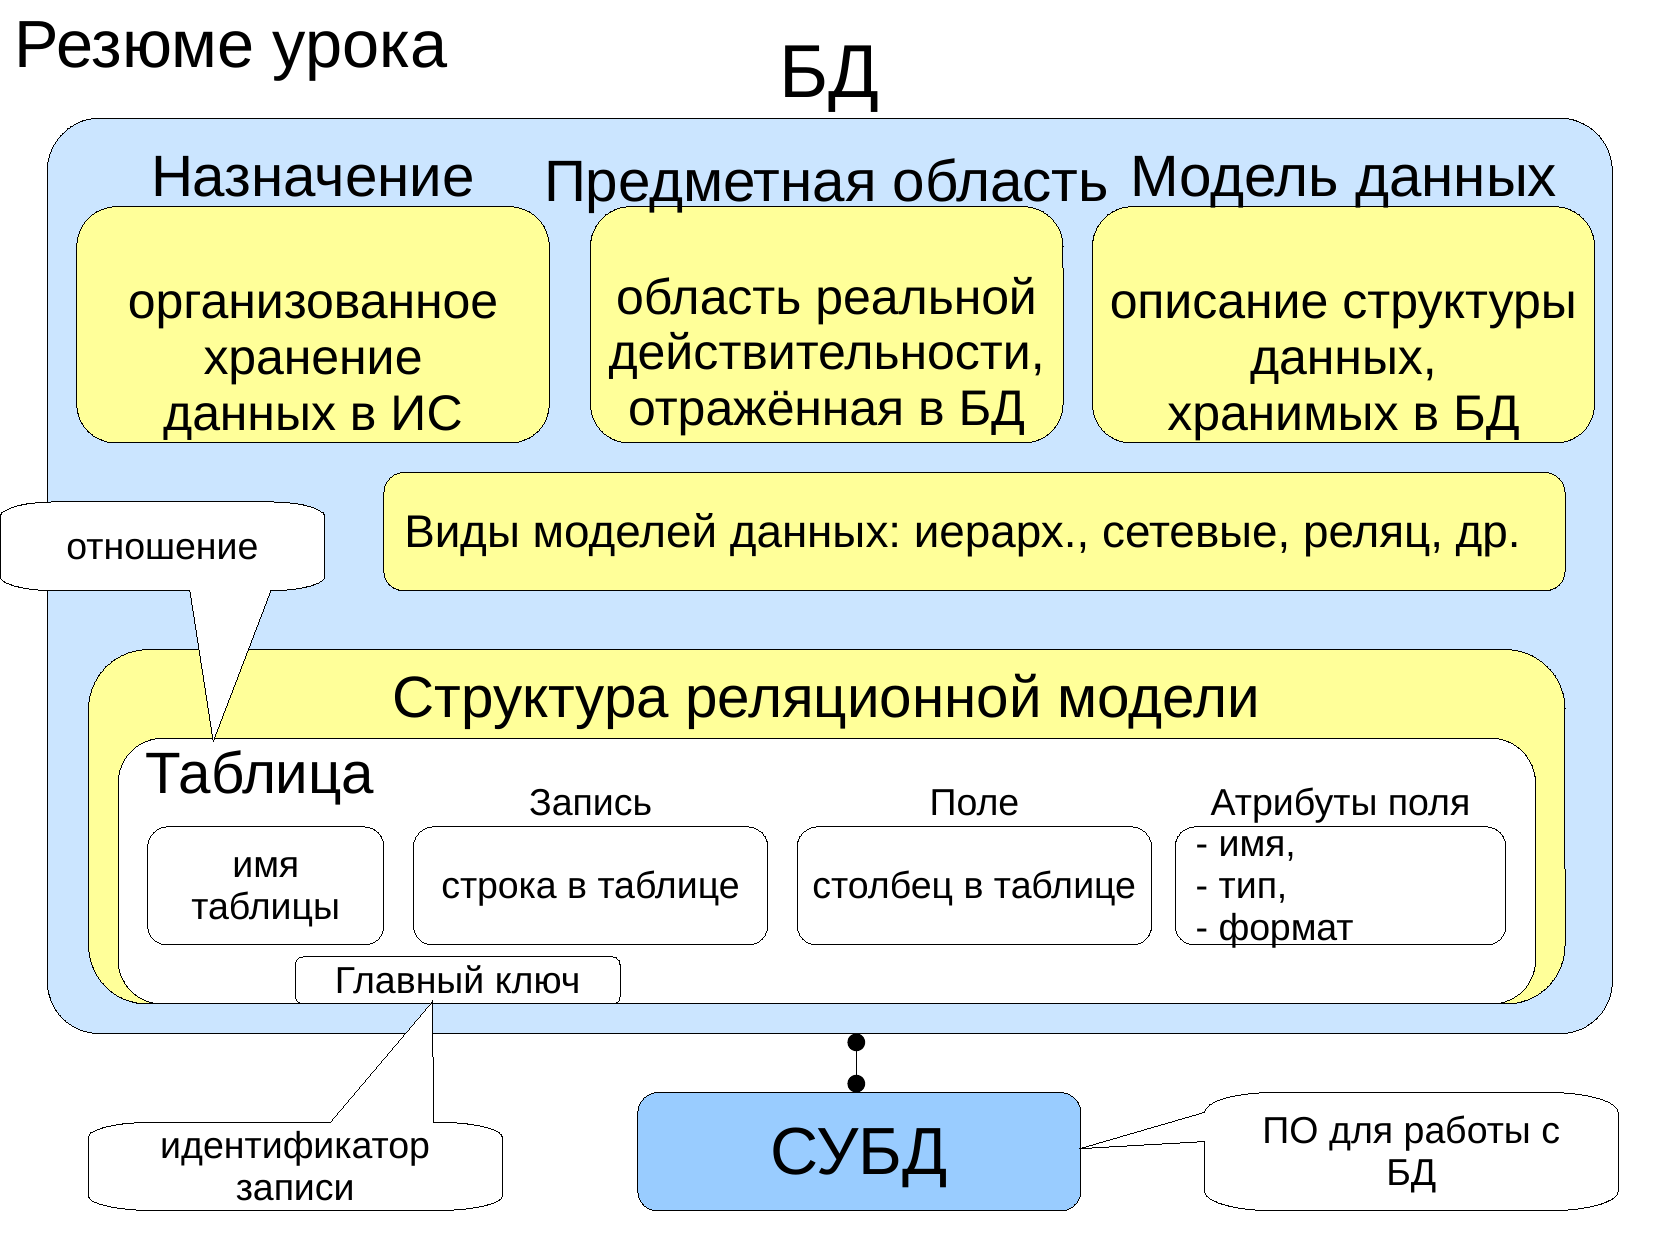

Резюме урока
БД
Назначение
организованное
хранение
данных в ИС
Предметная область
область реальной
действительности,
отражённая в БД
Модель данных
описание структуры
данных,
хранимых в БД
Виды моделей данных: иерарх., сетевые, реляц, др.
отношение
Структура реляционной модели
Таблица
имя
таблицы
Запись
строка в таблице
Поле
столбец в таблице
Атрибуты поля
- имя,
- тип,
- формат
Главный ключ
СУБД
ПО для работы с БД
идентификатор записи